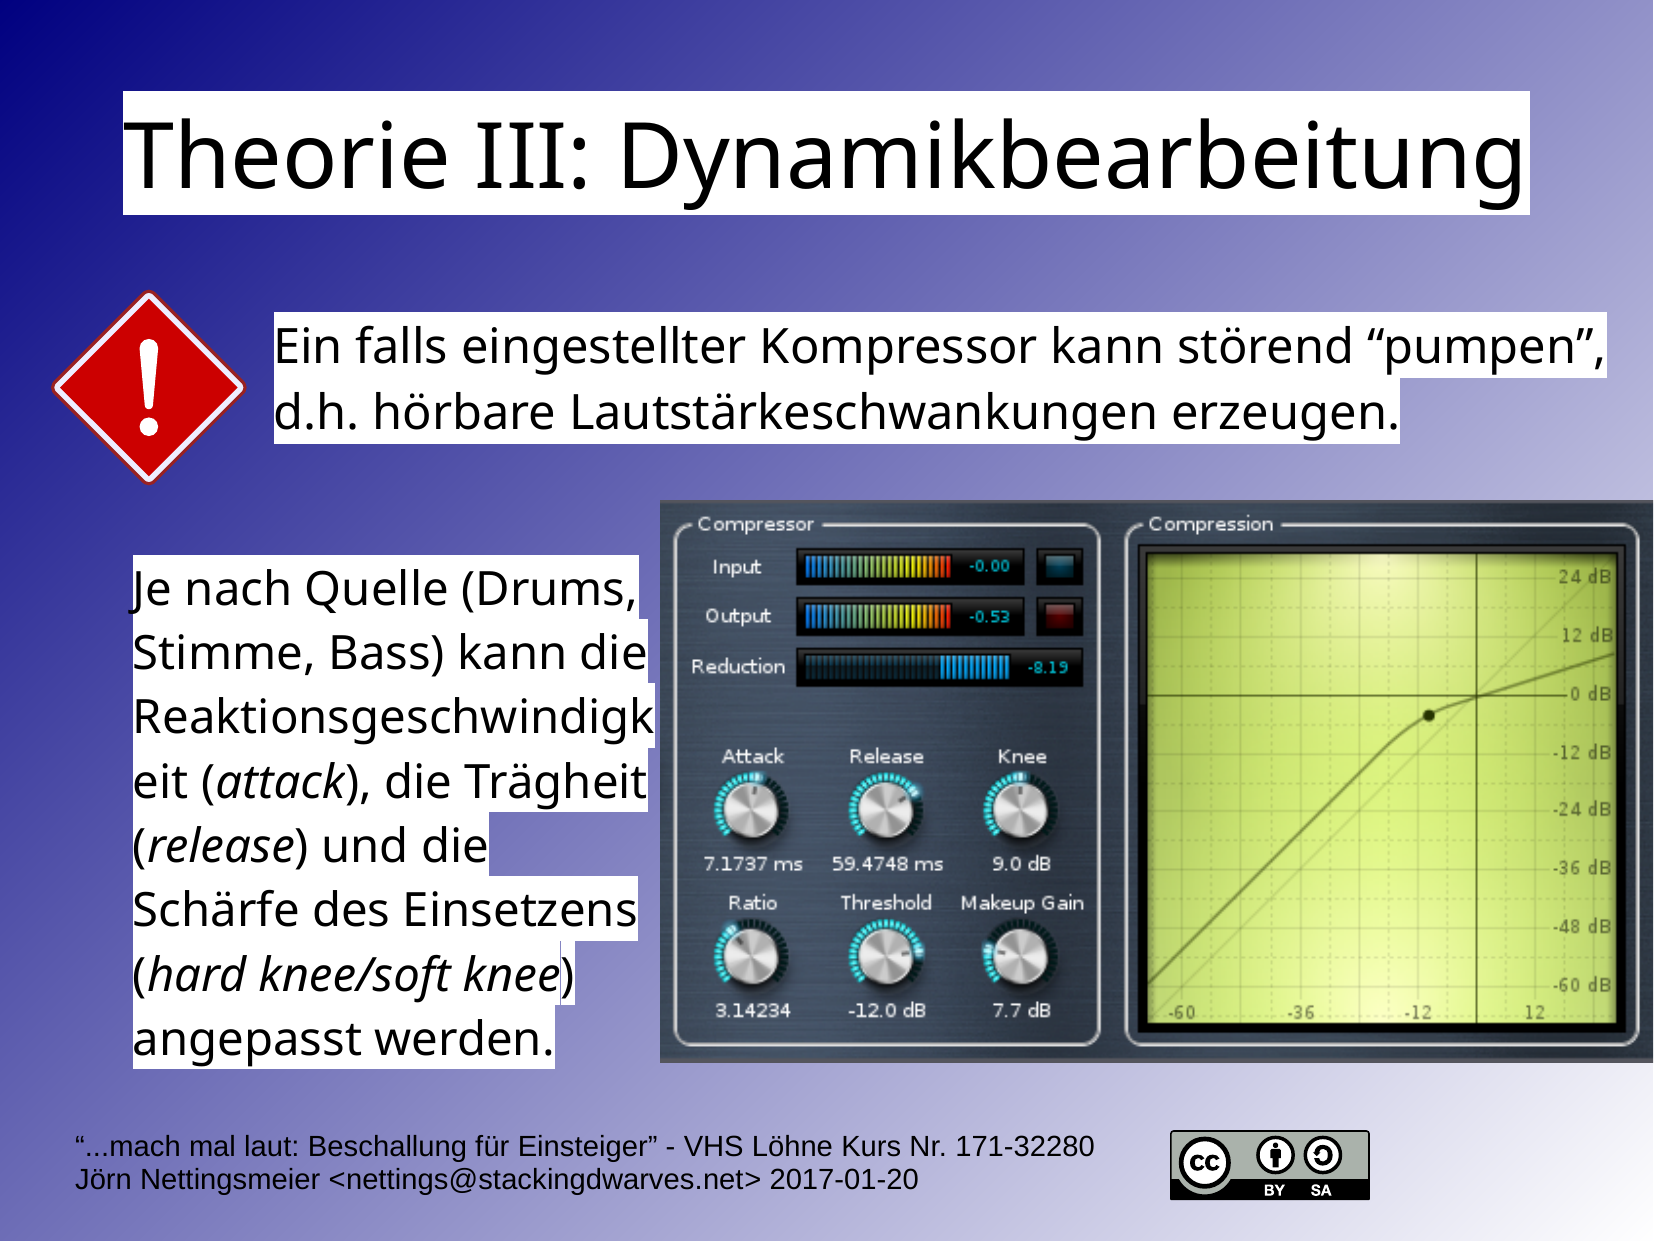

# Theorie III: Dynamikbearbeitung
Ein falls eingestellter Kompressor kann störend “pumpen”, d.h. hörbare Lautstärkeschwankungen erzeugen.
Je nach Quelle (Drums, Stimme, Bass) kann die Reaktionsgeschwindigkeit (attack), die Trägheit (release) und die Schärfe des Einsetzens (hard knee/soft knee) angepasst werden.